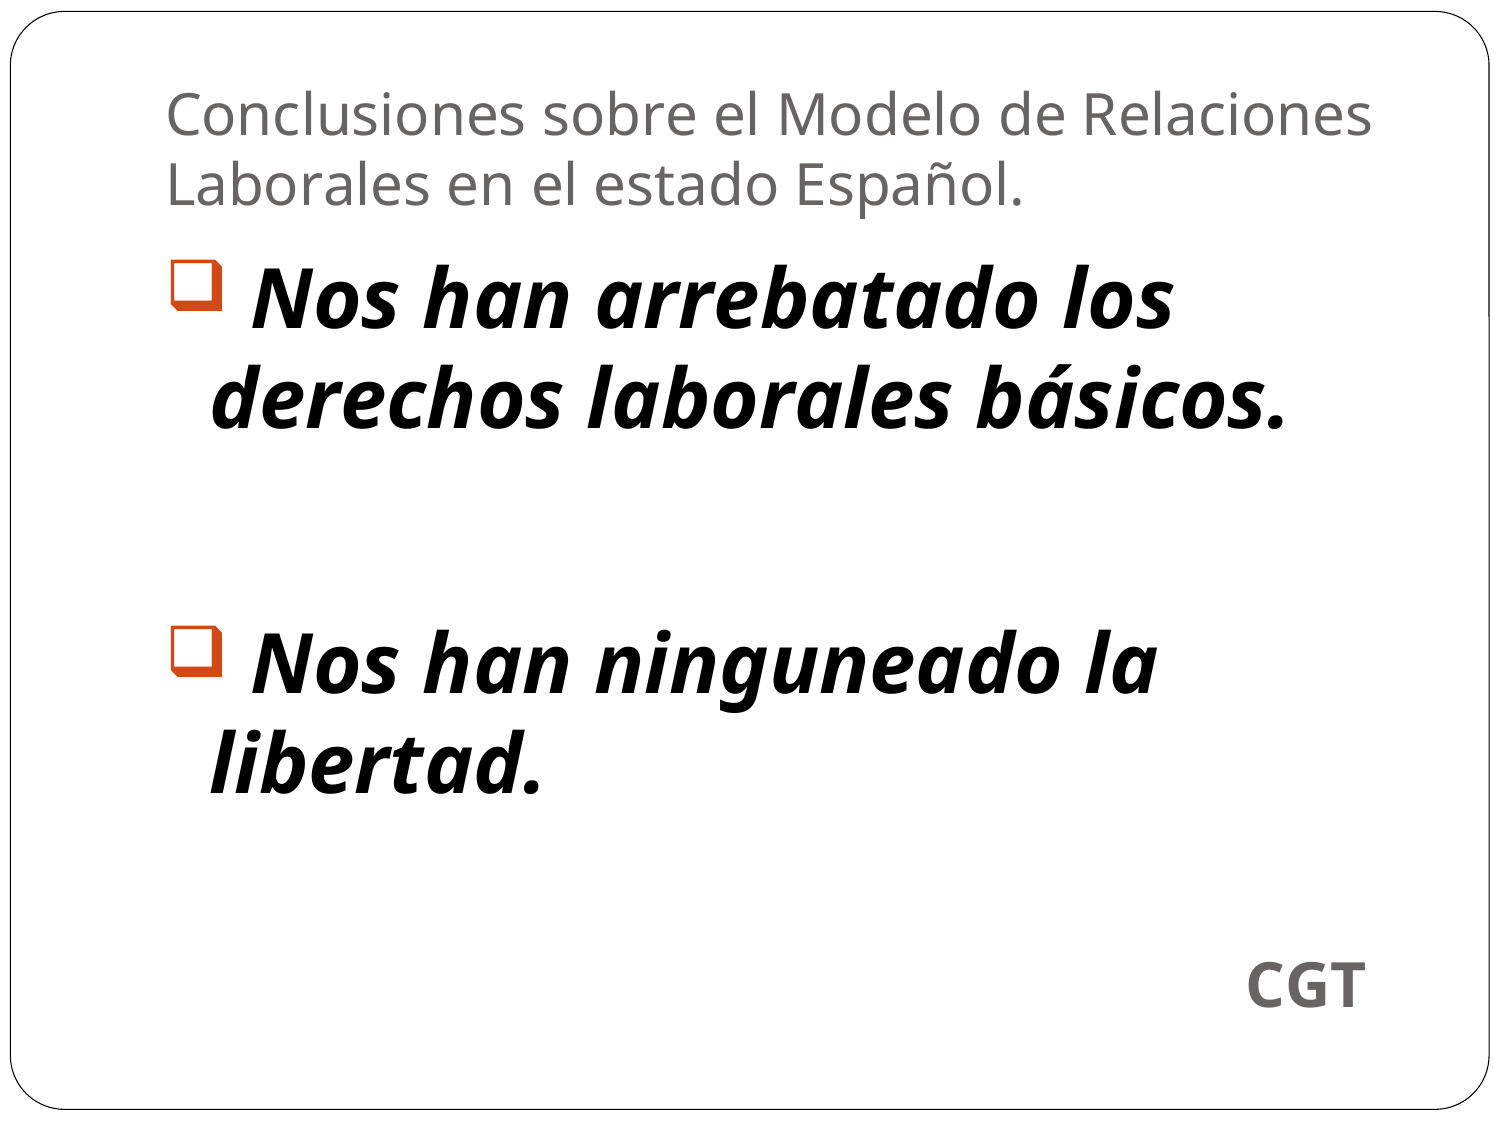

# Conclusiones sobre el Modelo de Relaciones Laborales en el estado Español.
 Nos han arrebatado los derechos laborales básicos.
 Nos han ninguneado la libertad.
CGT